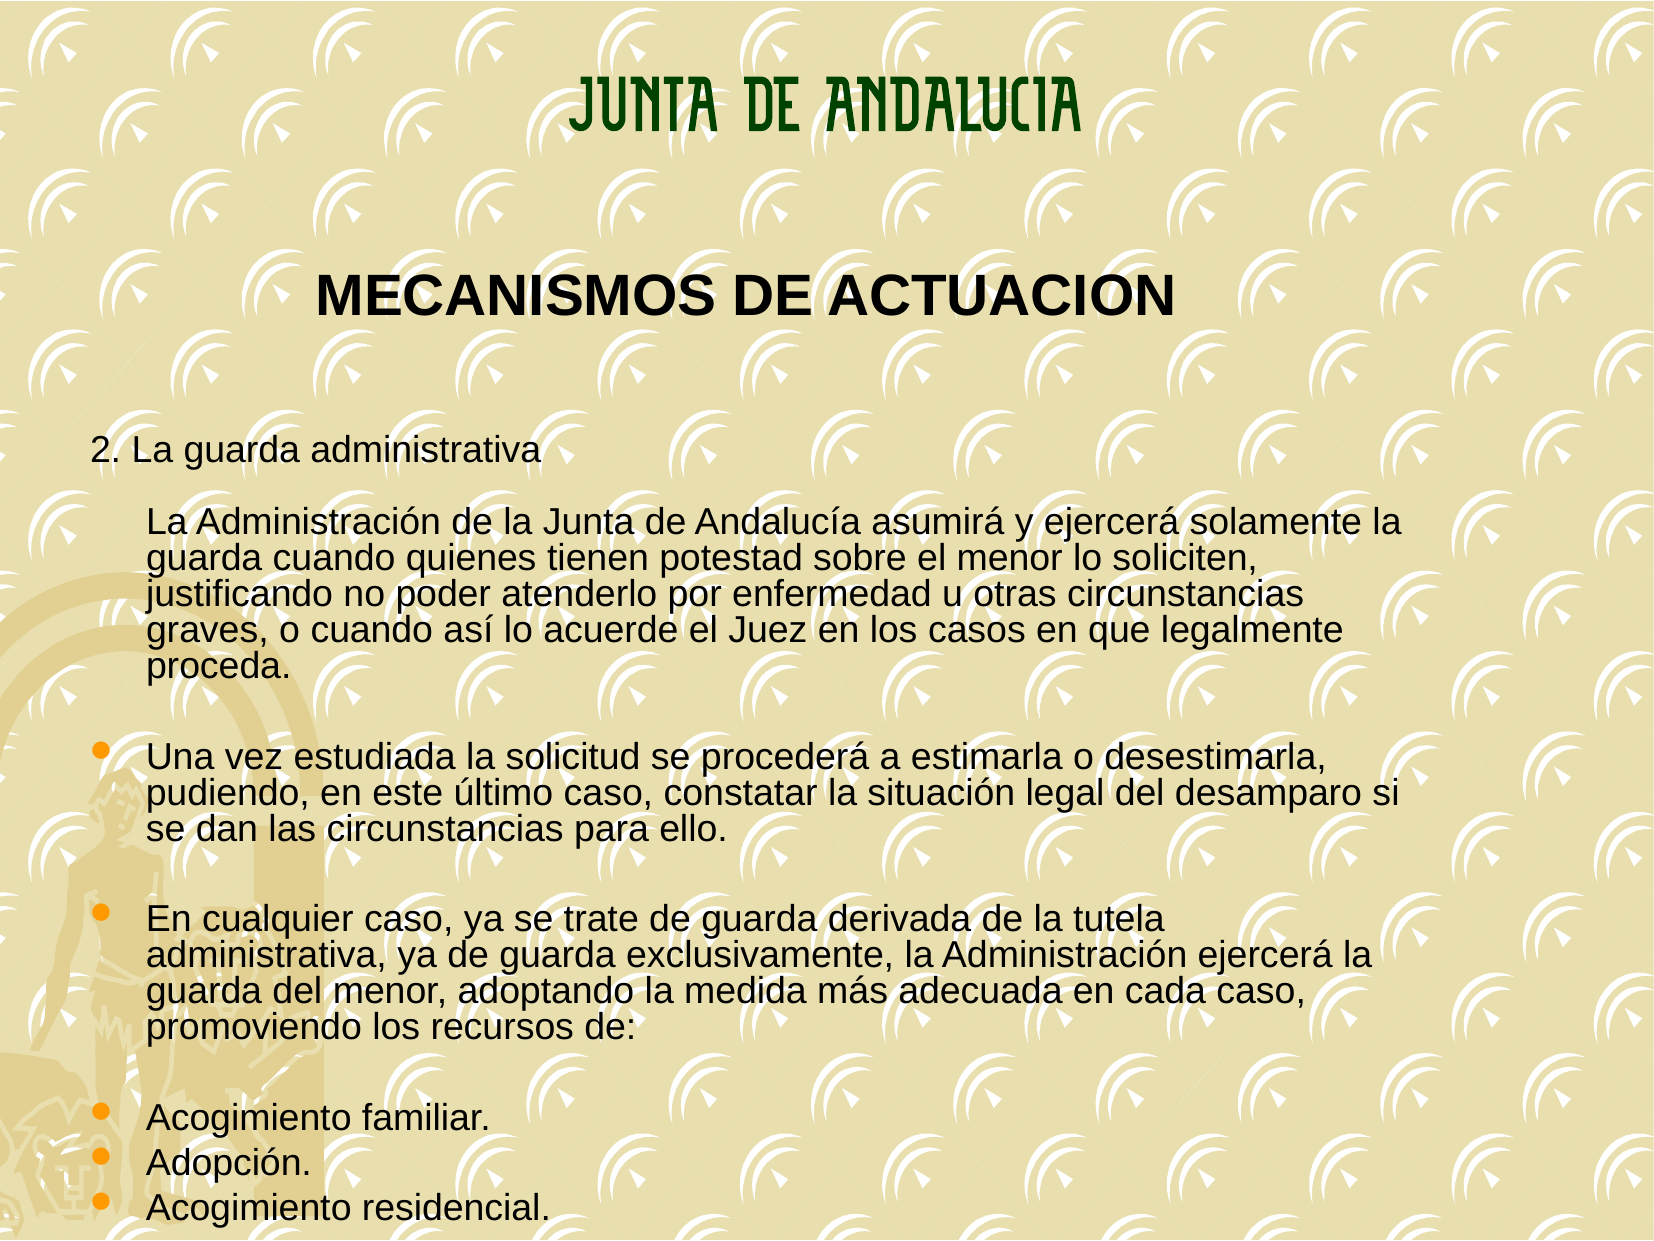

MECANISMOS DE ACTUACION
2. La guarda administrativa
La Administración de la Junta de Andalucía asumirá y ejercerá solamente la guarda cuando quienes tienen potestad sobre el menor lo soliciten, justificando no poder atenderlo por enfermedad u otras circunstancias graves, o cuando así lo acuerde el Juez en los casos en que legalmente proceda.
Una vez estudiada la solicitud se procederá a estimarla o desestimarla, pudiendo, en este último caso, constatar la situación legal del desamparo si se dan las circunstancias para ello.
En cualquier caso, ya se trate de guarda derivada de la tutela administrativa, ya de guarda exclusivamente, la Administración ejercerá la guarda del menor, adoptando la medida más adecuada en cada caso, promoviendo los recursos de:
Acogimiento familiar.
Adopción.
Acogimiento residencial.
#